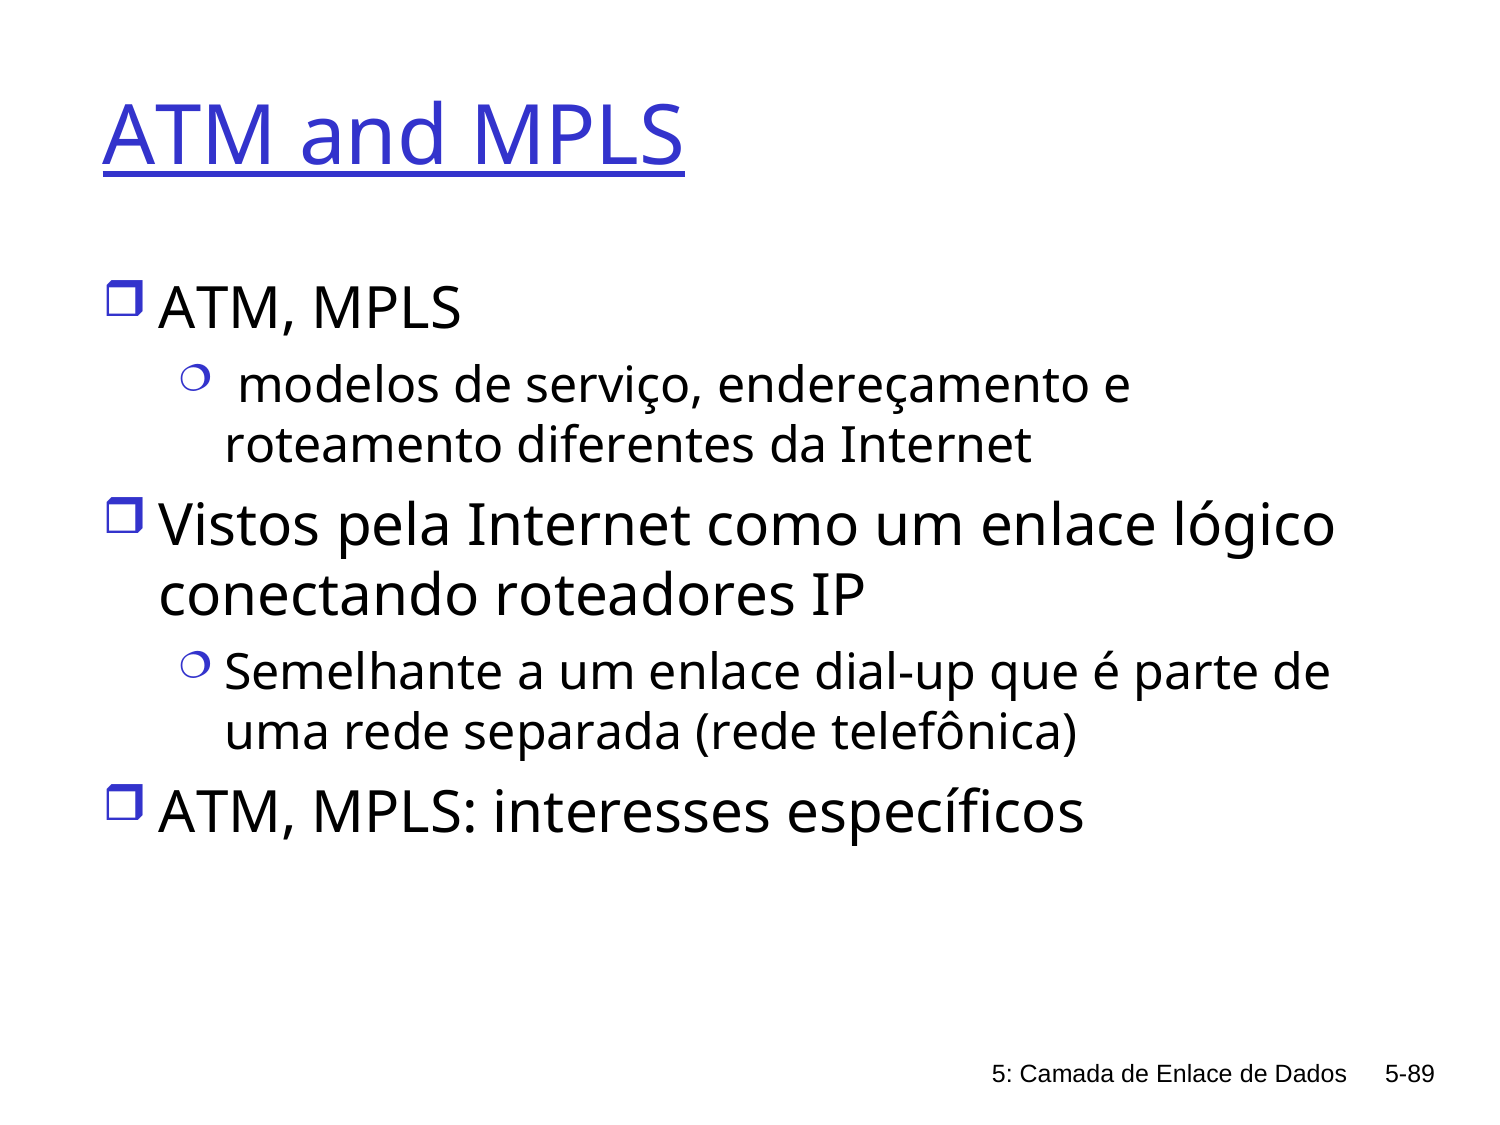

# ATM and MPLS
ATM, MPLS
 modelos de serviço, endereçamento e roteamento diferentes da Internet
Vistos pela Internet como um enlace lógico conectando roteadores IP
Semelhante a um enlace dial-up que é parte de uma rede separada (rede telefônica)
ATM, MPLS: interesses específicos
5: Camada de Enlace de Dados